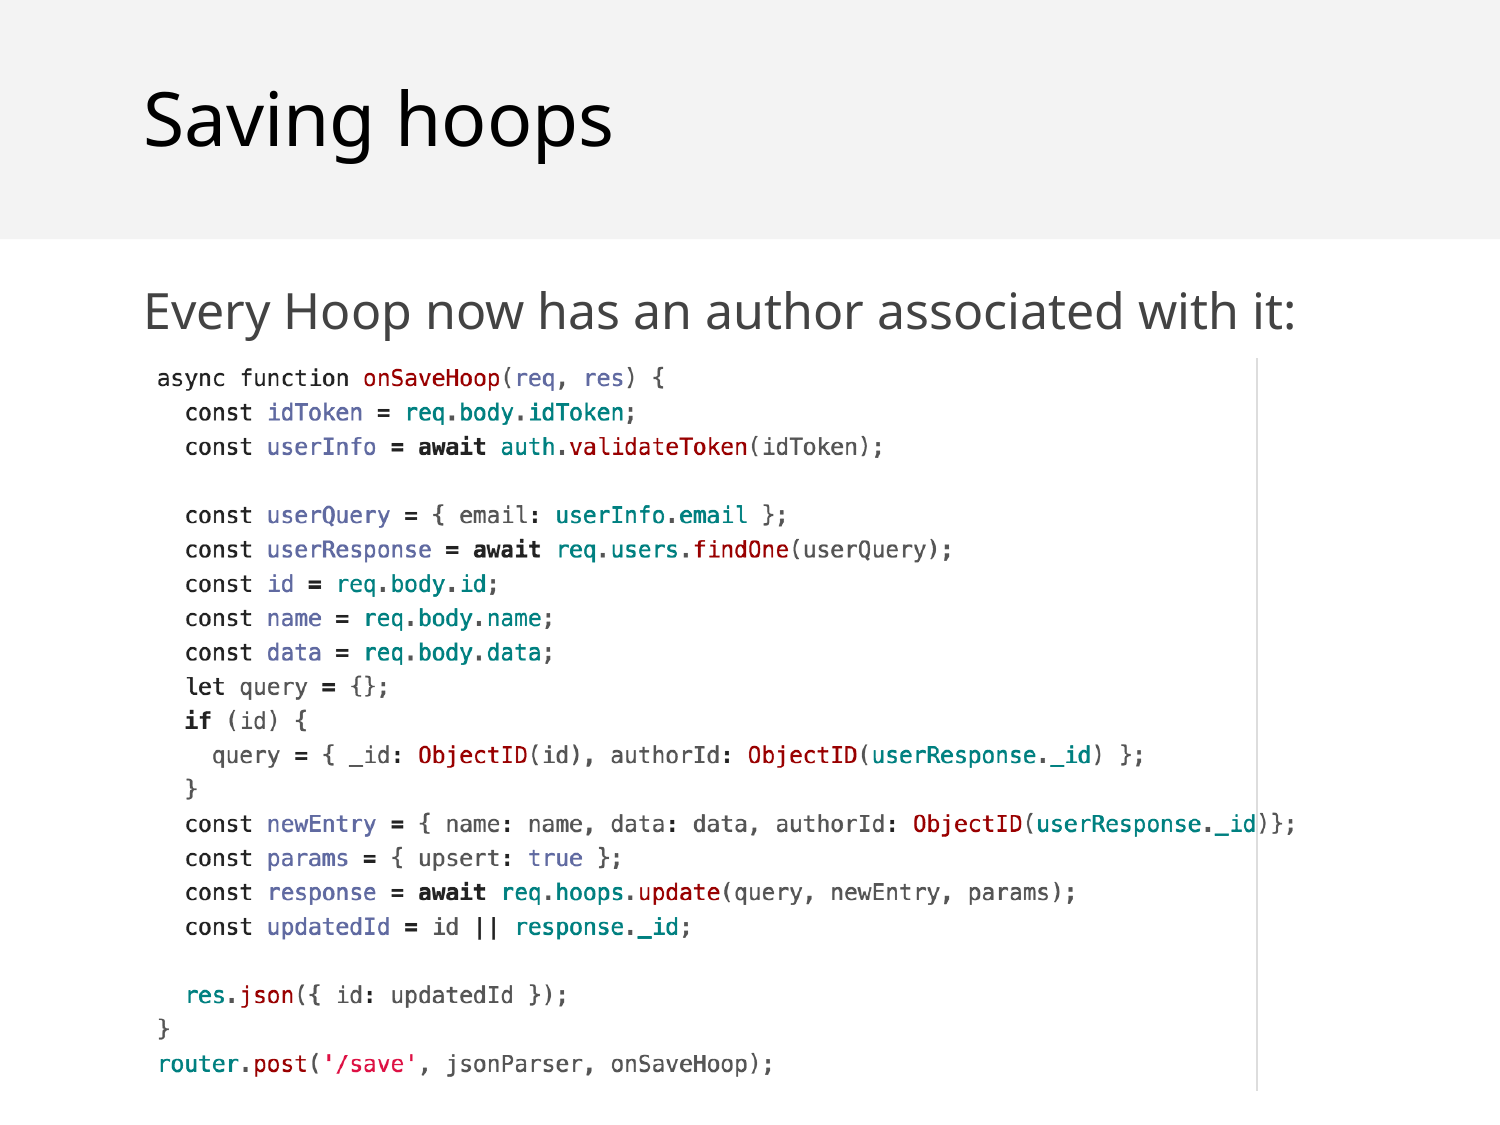

# Saving hoops
Every Hoop now has an author associated with it: